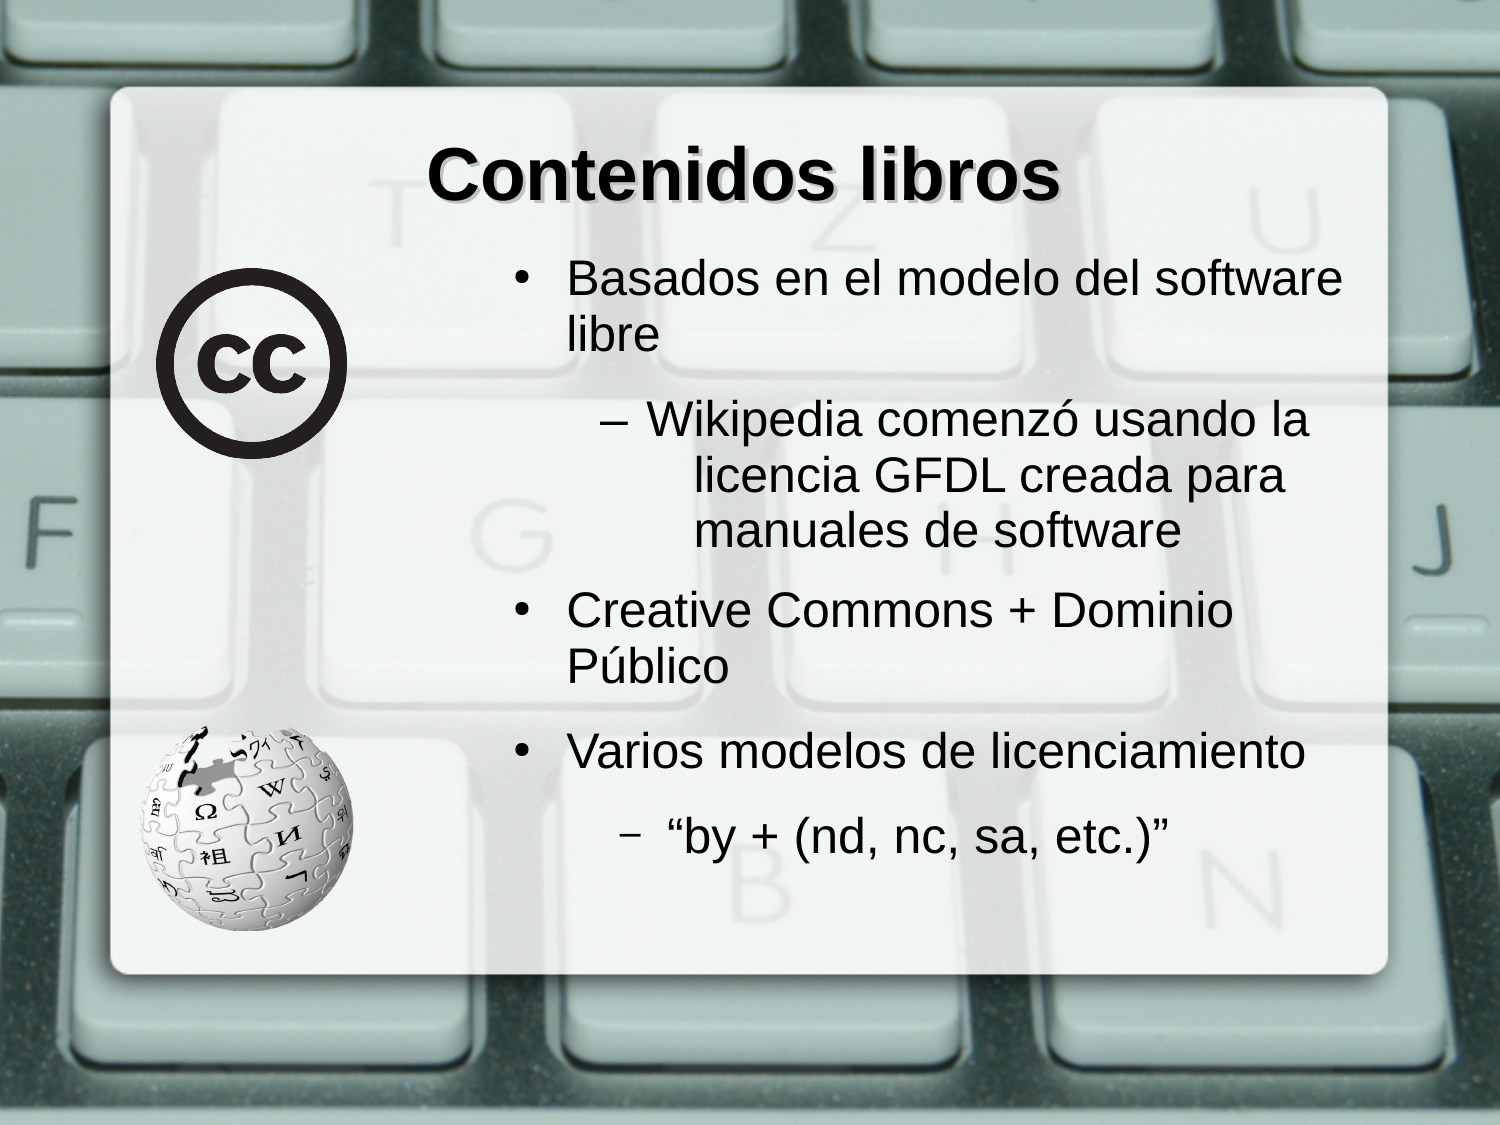

# Contenidos libros
Basados en el modelo del software libre
Wikipedia comenzó usando la licencia GFDL creada para manuales de software
Creative Commons + Dominio Público
Varios modelos de licenciamiento
“by + (nd, nc, sa, etc.)”